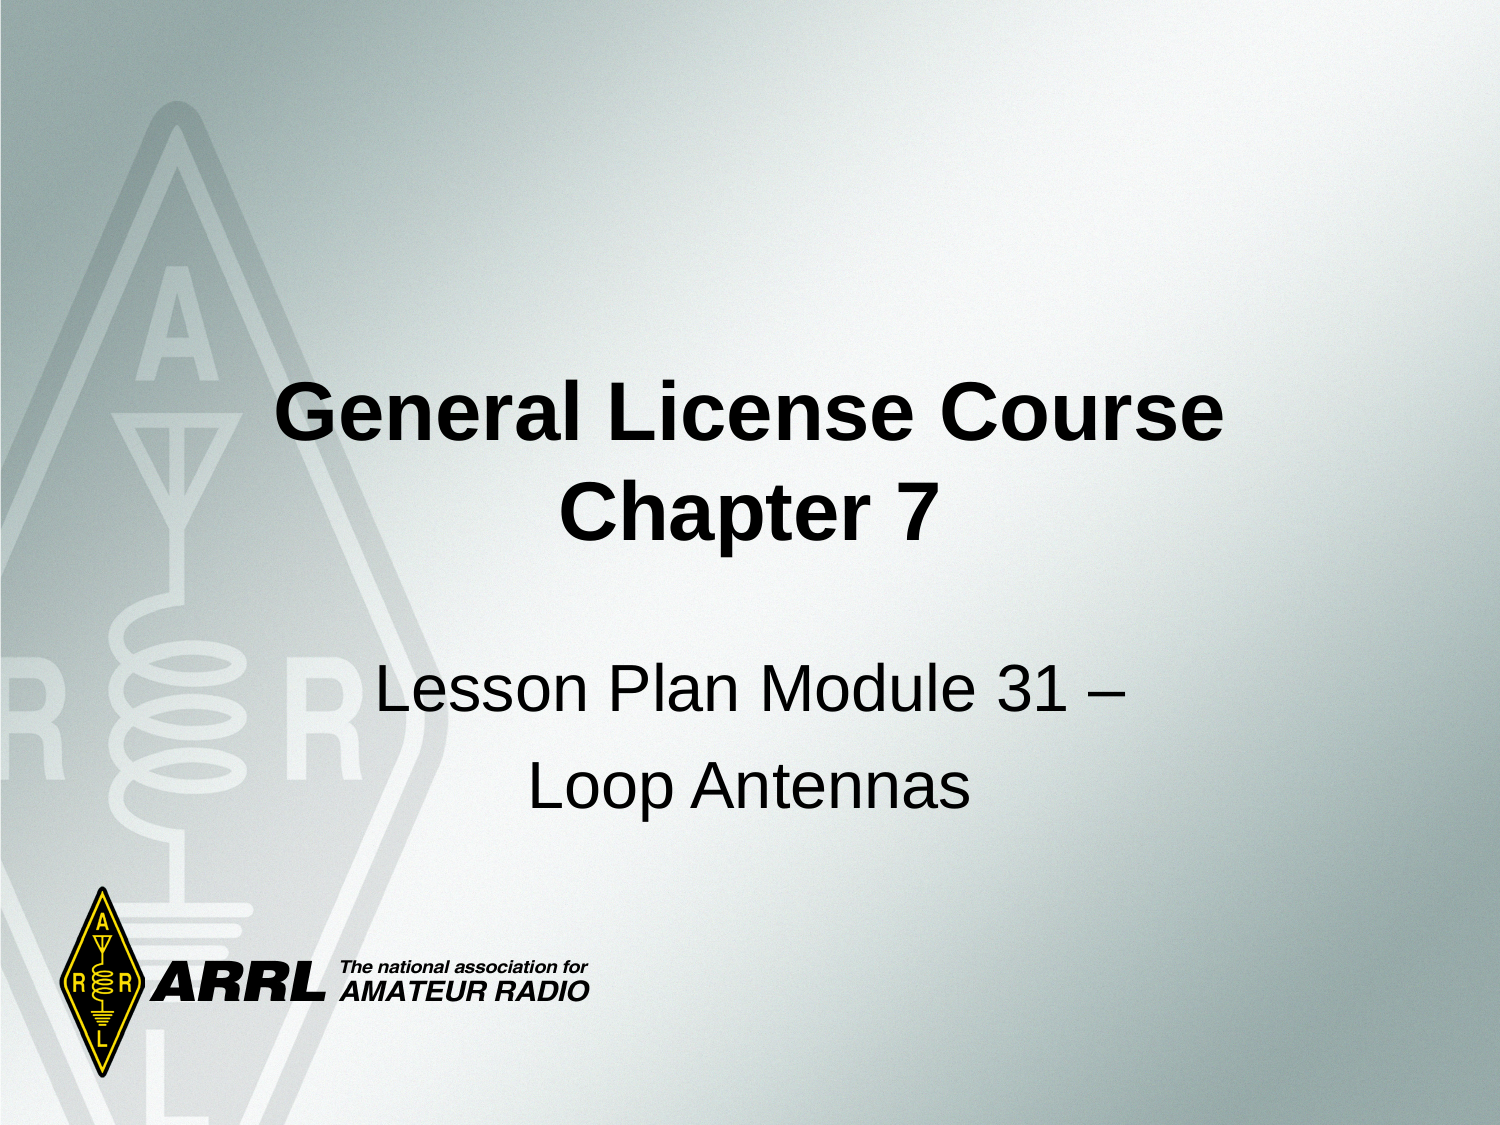

# General License Course Chapter 7
Lesson Plan Module 31 –
Loop Antennas